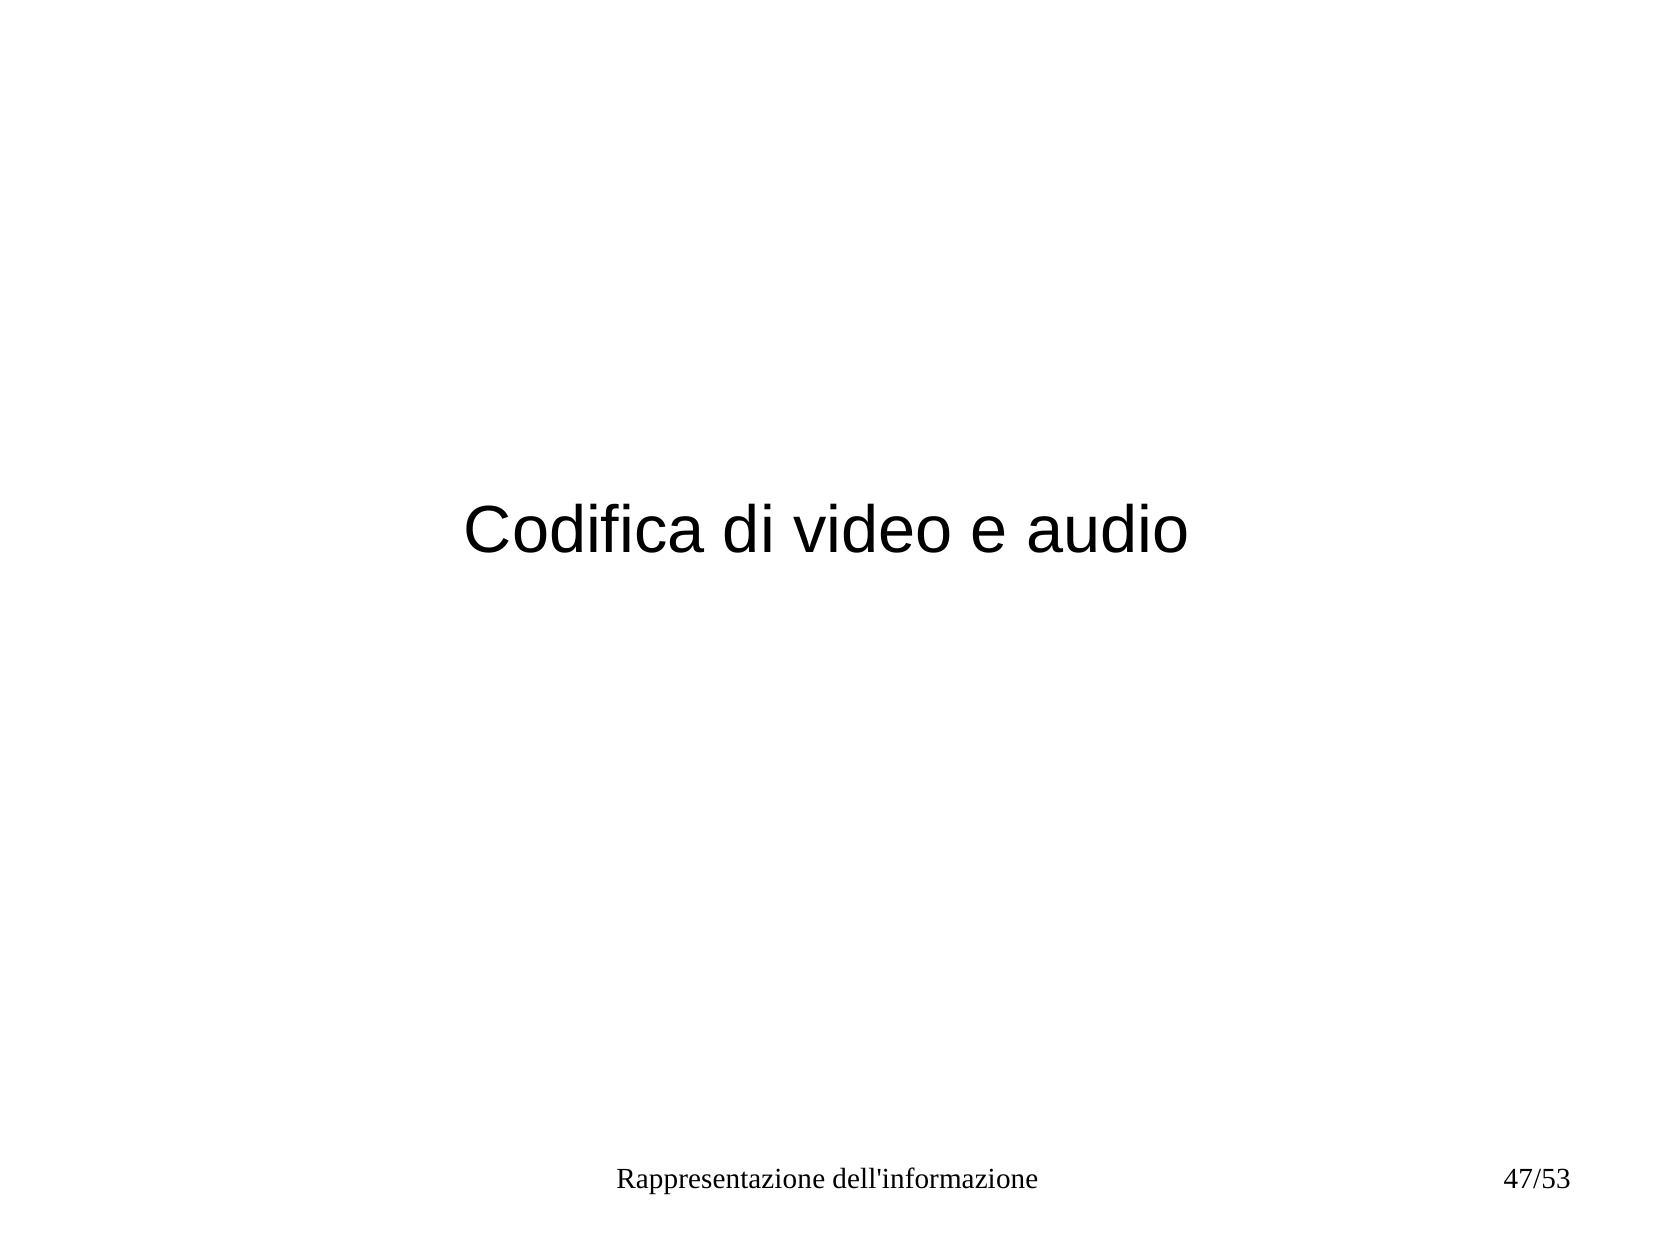

# Codifica di video e audio
Rappresentazione dell'informazione
47